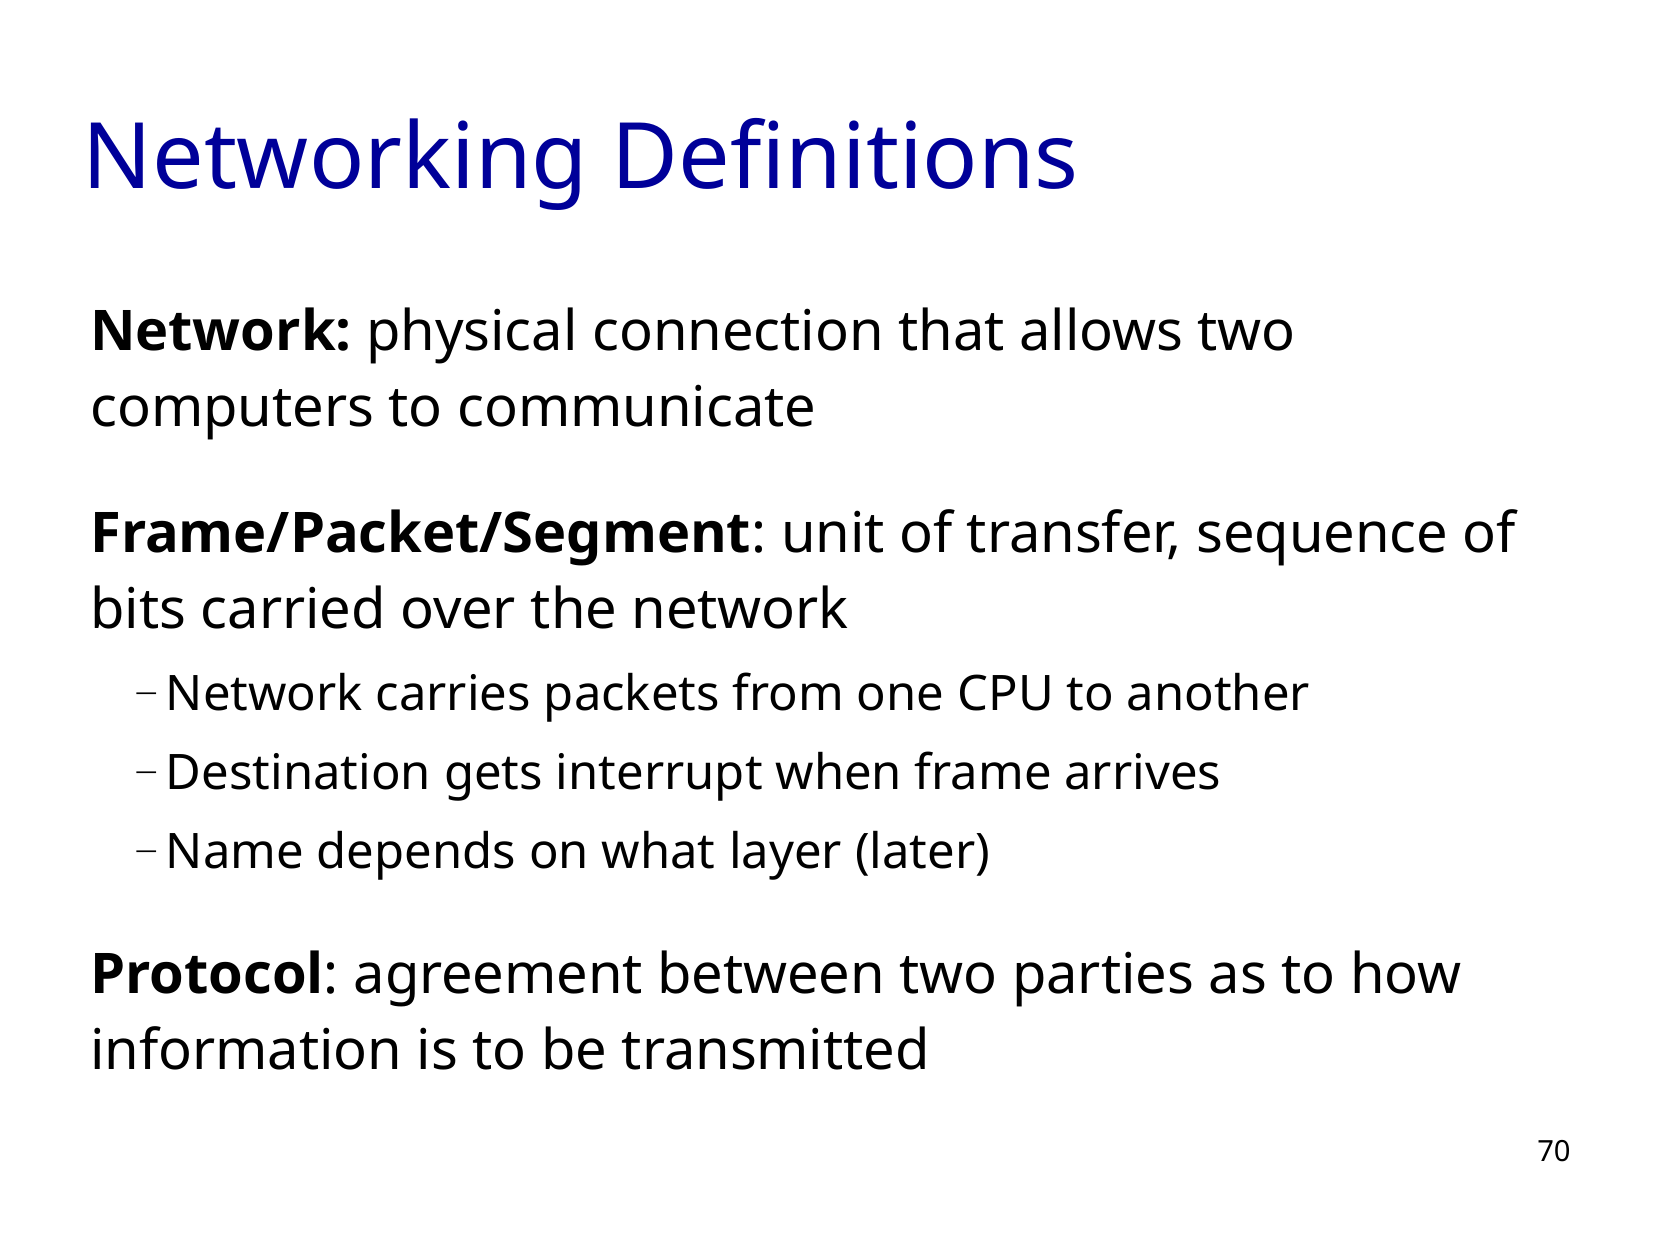

# Networking Definitions
Network: physical connection that allows two computers to communicate
Frame/Packet/Segment: unit of transfer, sequence of bits carried over the network
Network carries packets from one CPU to another
Destination gets interrupt when frame arrives
Name depends on what layer (later)
Protocol: agreement between two parties as to how information is to be transmitted
70